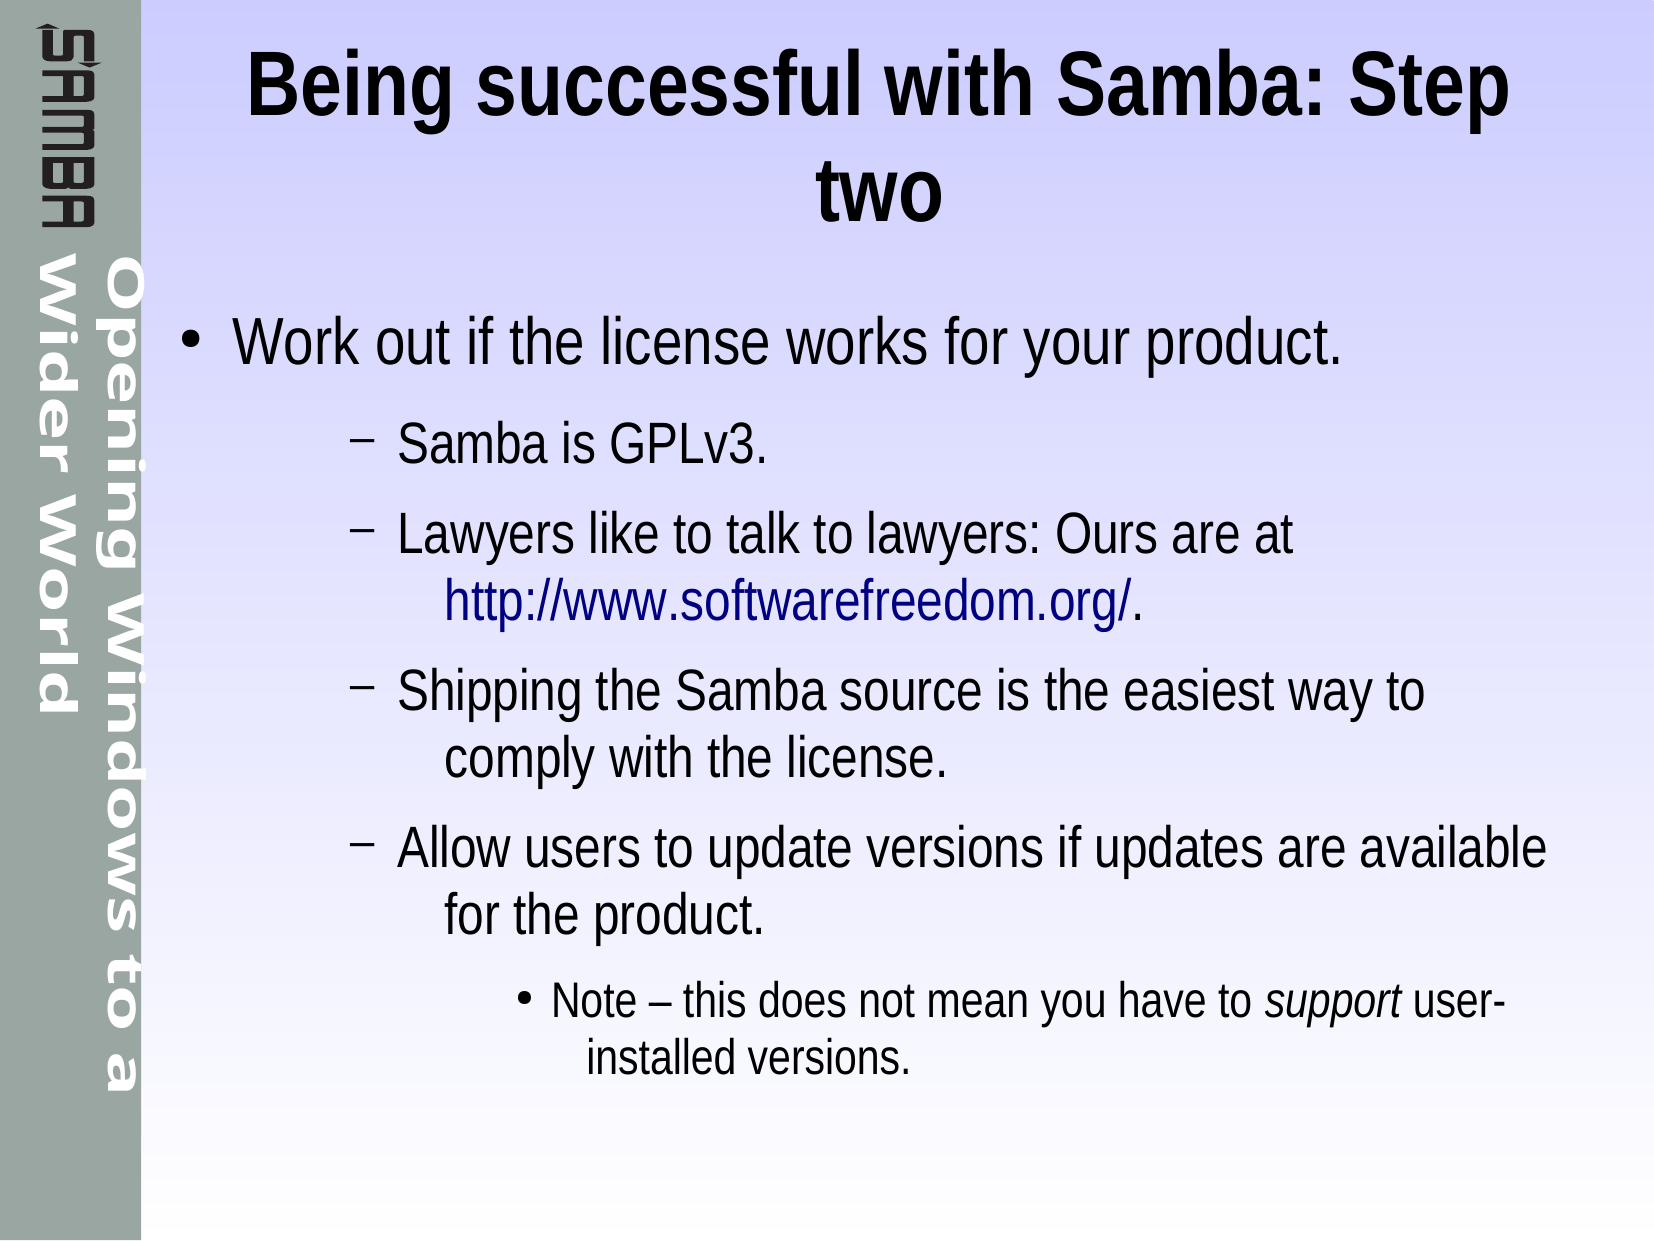

# Being successful with Samba: Step two
Work out if the license works for your product.
Samba is GPLv3.
Lawyers like to talk to lawyers: Ours are at http://www.softwarefreedom.org/.
Shipping the Samba source is the easiest way to comply with the license.
Allow users to update versions if updates are available for the product.
Note – this does not mean you have to support user-installed versions.